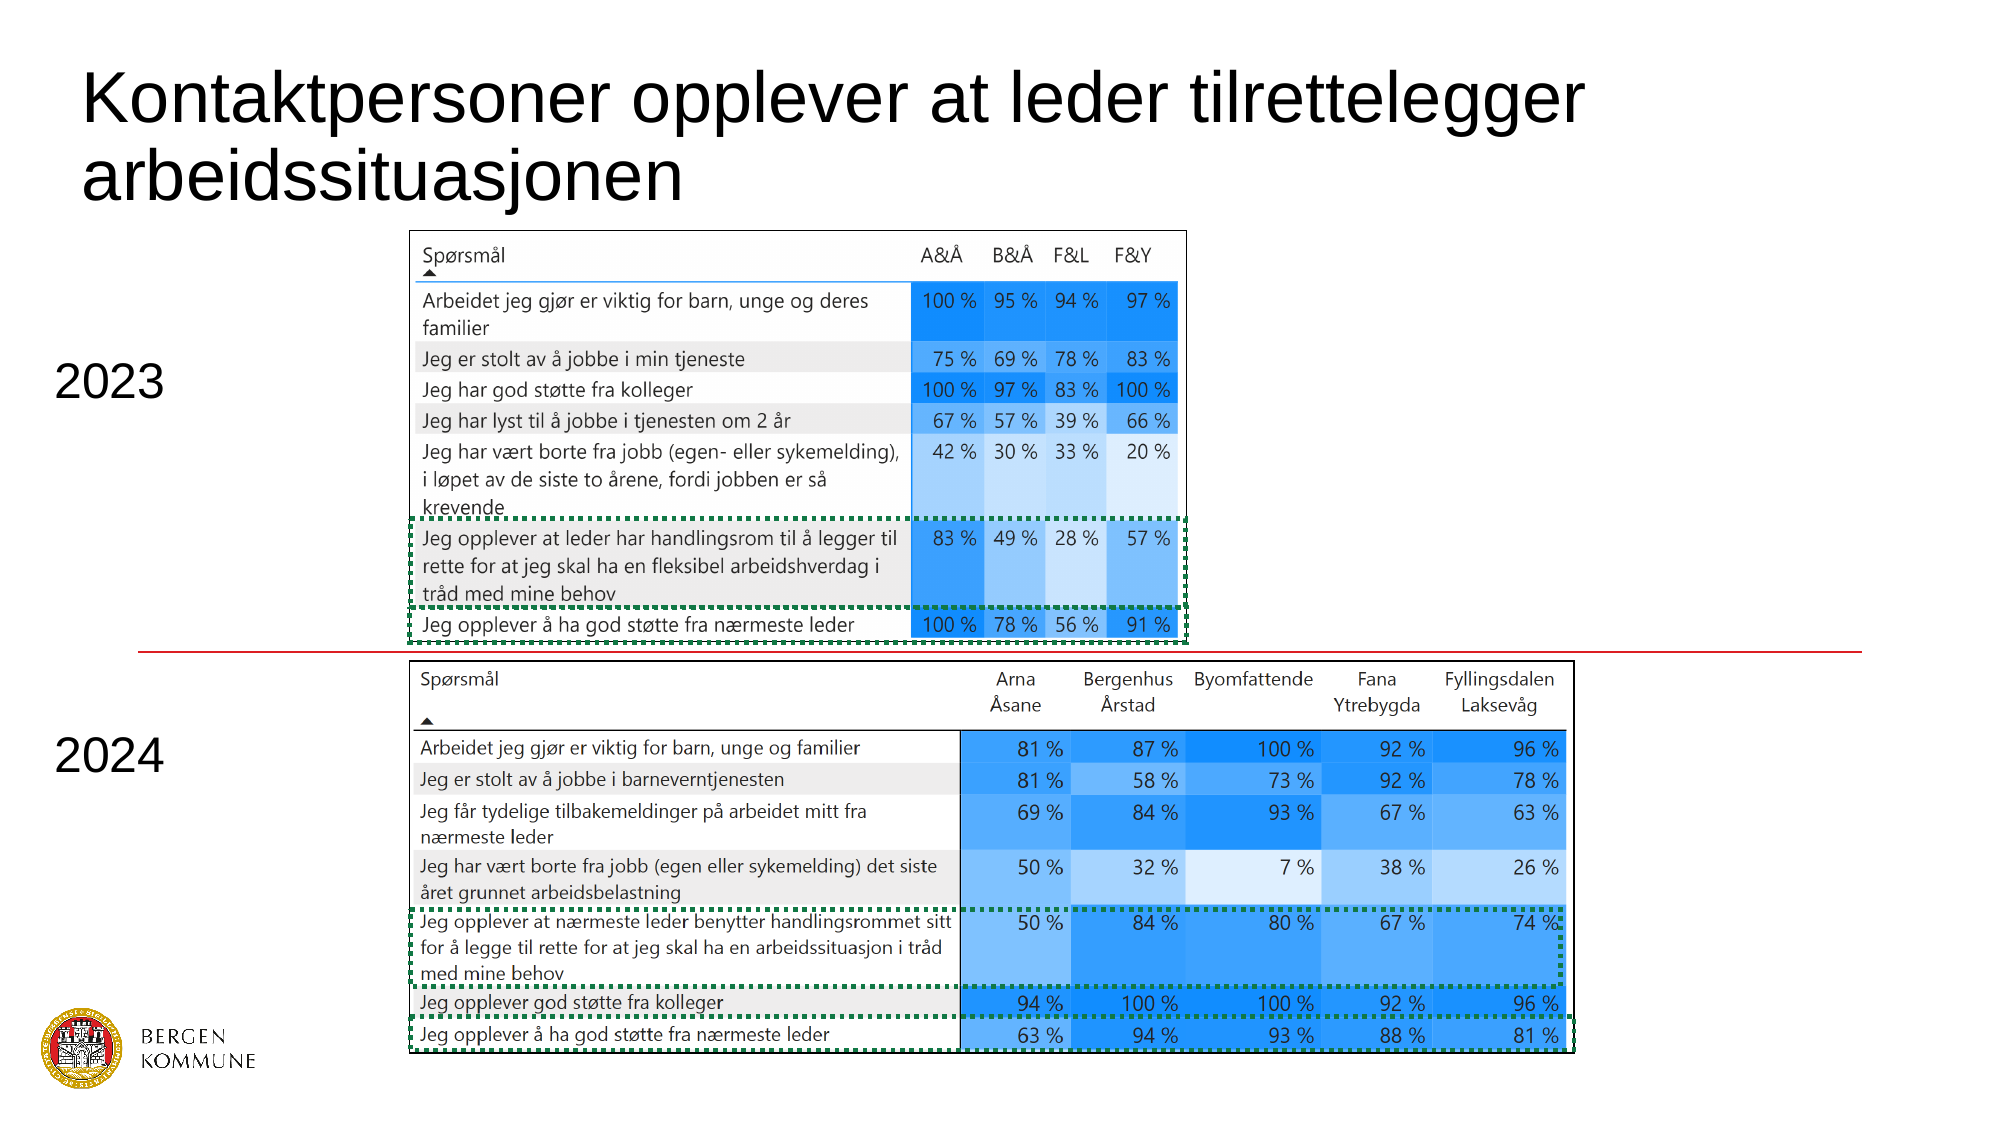

# Kontaktpersoner opplever at leder tilrettelegger arbeidssituasjonen
2023
2024